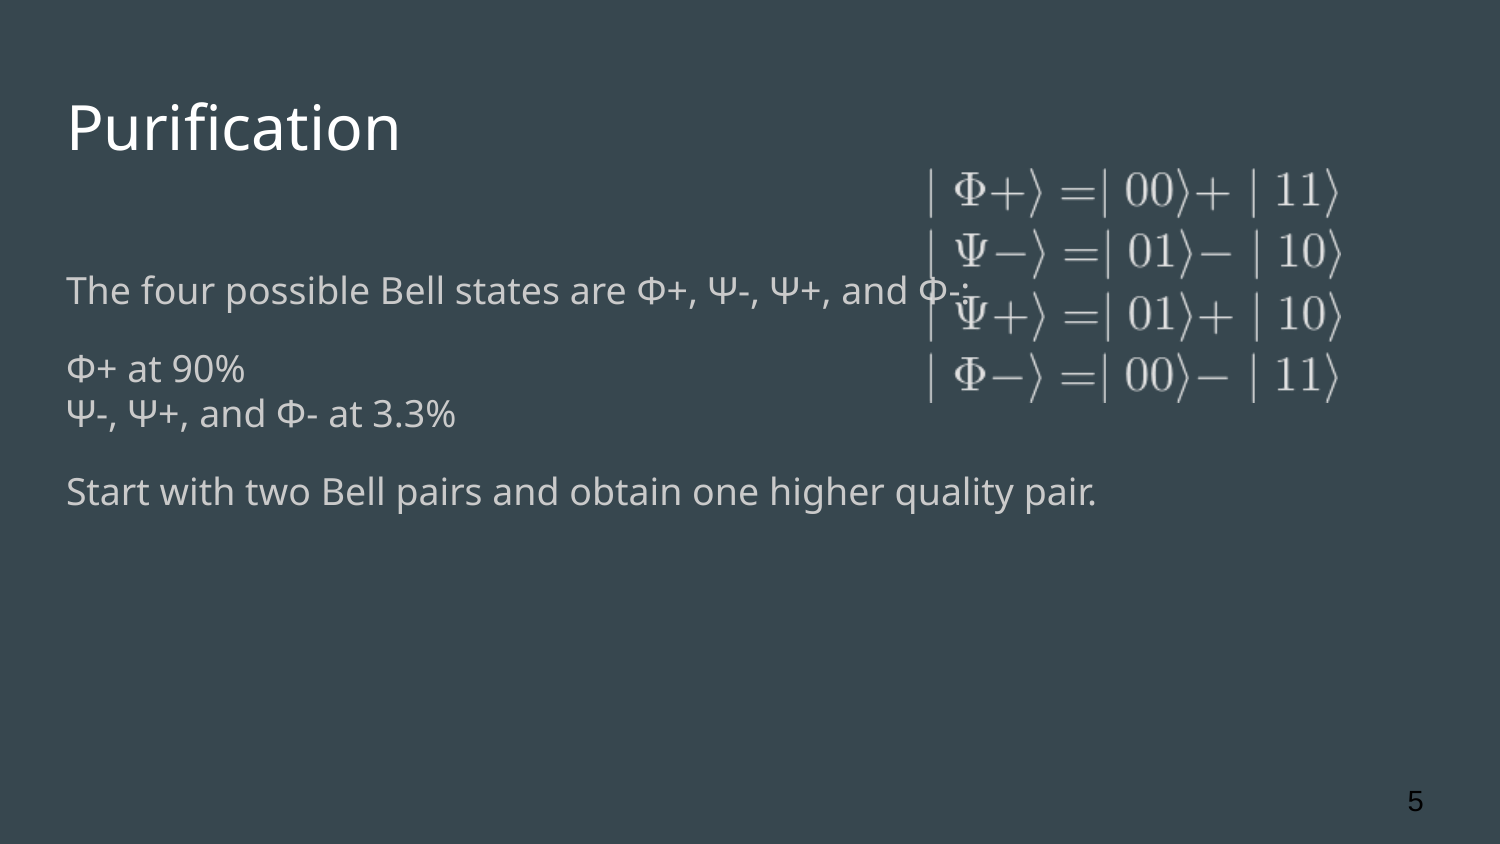

# Purification
The four possible Bell states are Φ+, Ψ-, Ψ+, and Φ-:
Φ+ at 90%
Ψ-, Ψ+, and Φ- at 3.3%
Start with two Bell pairs and obtain one higher quality pair.